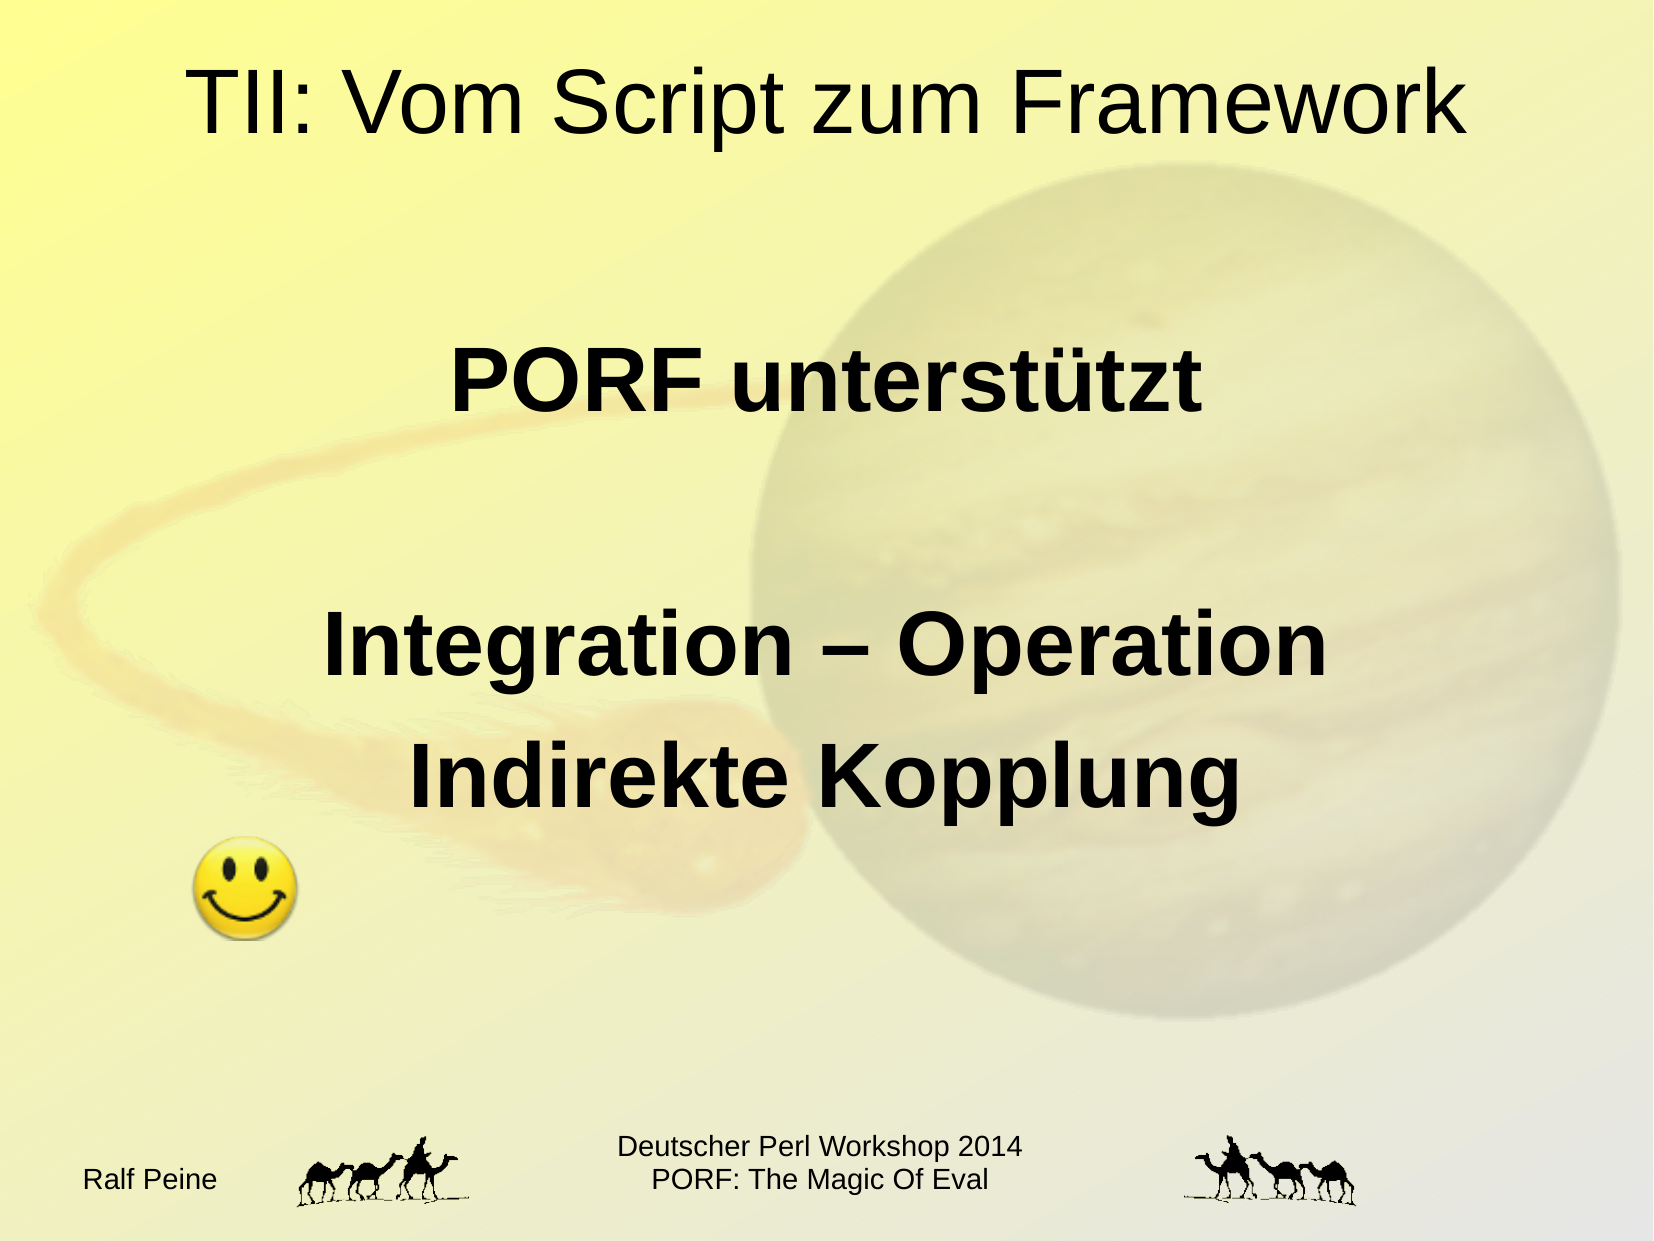

# TII: Vom Script zum Framework
PORF unterstützt
Integration – Operation
Indirekte Kopplung